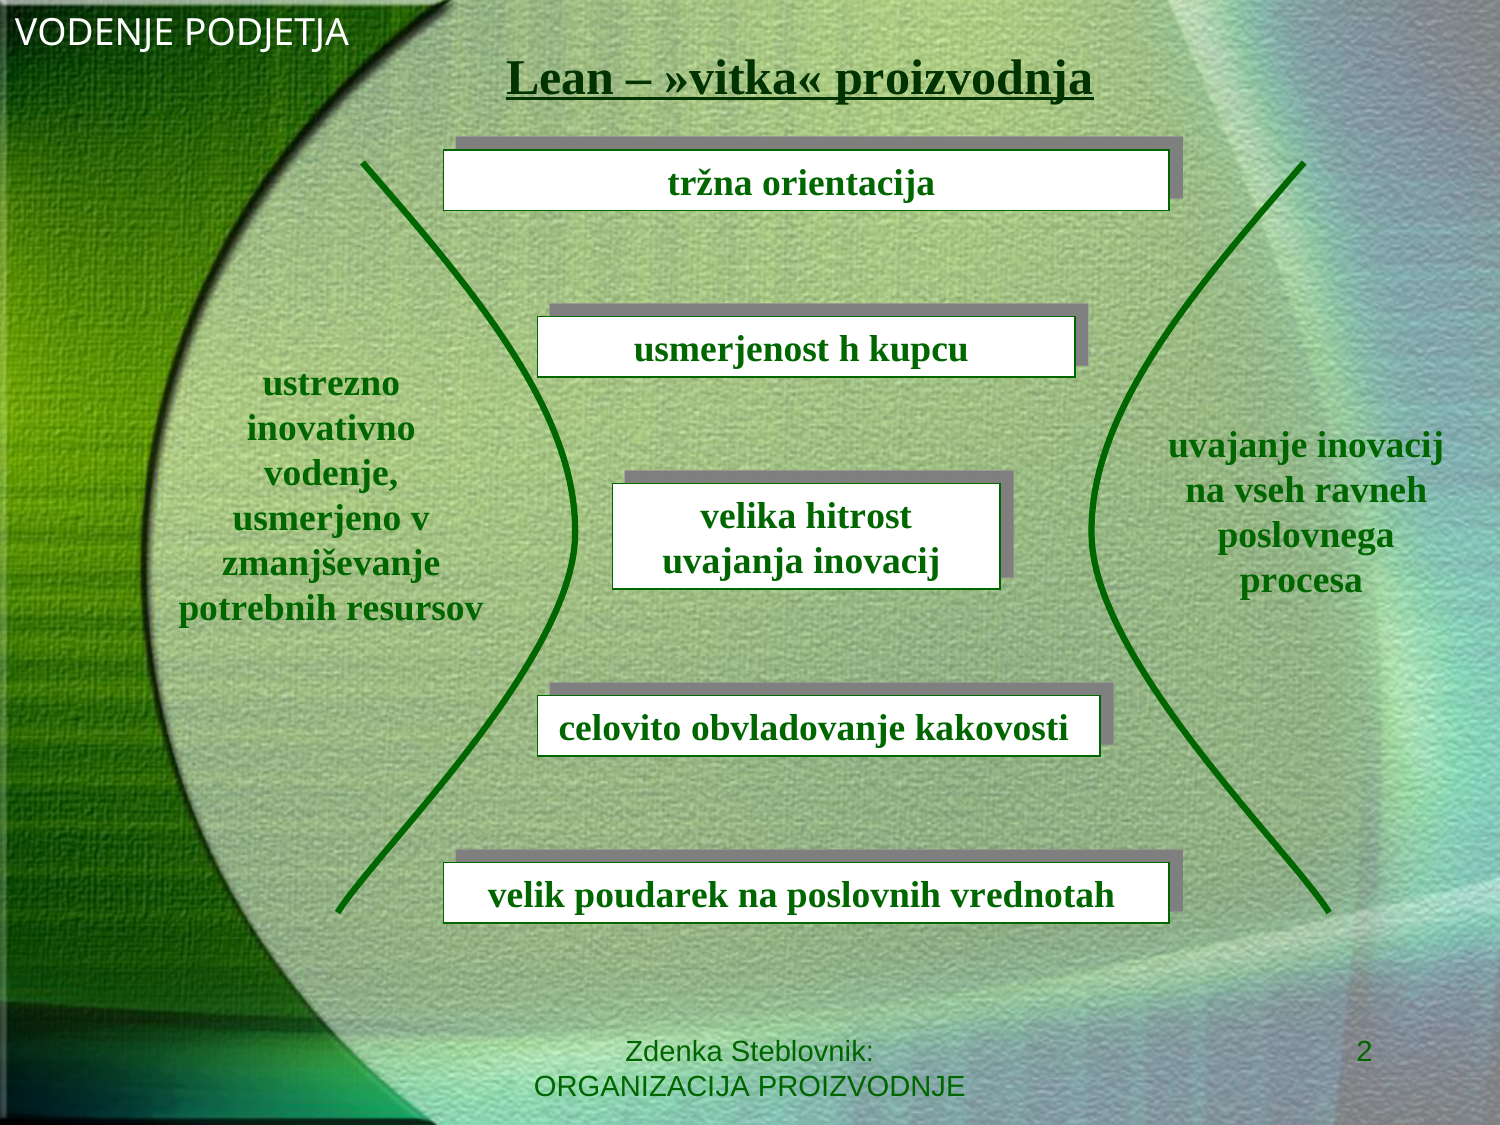

VODENJE PODJETJA
Lean – »vitka« proizvodnja
tržna orientacija
usmerjenost h kupcu
ustrezno inovativno vodenje, usmerjeno v zmanjševanje potrebnih resursov
uvajanje inovacij na vseh ravneh poslovnega procesa
velika hitrost uvajanja inovacij
celovito obvladovanje kakovosti
velik poudarek na poslovnih vrednotah
Zdenka Steblovnik: ORGANIZACIJA PROIZVODNJE